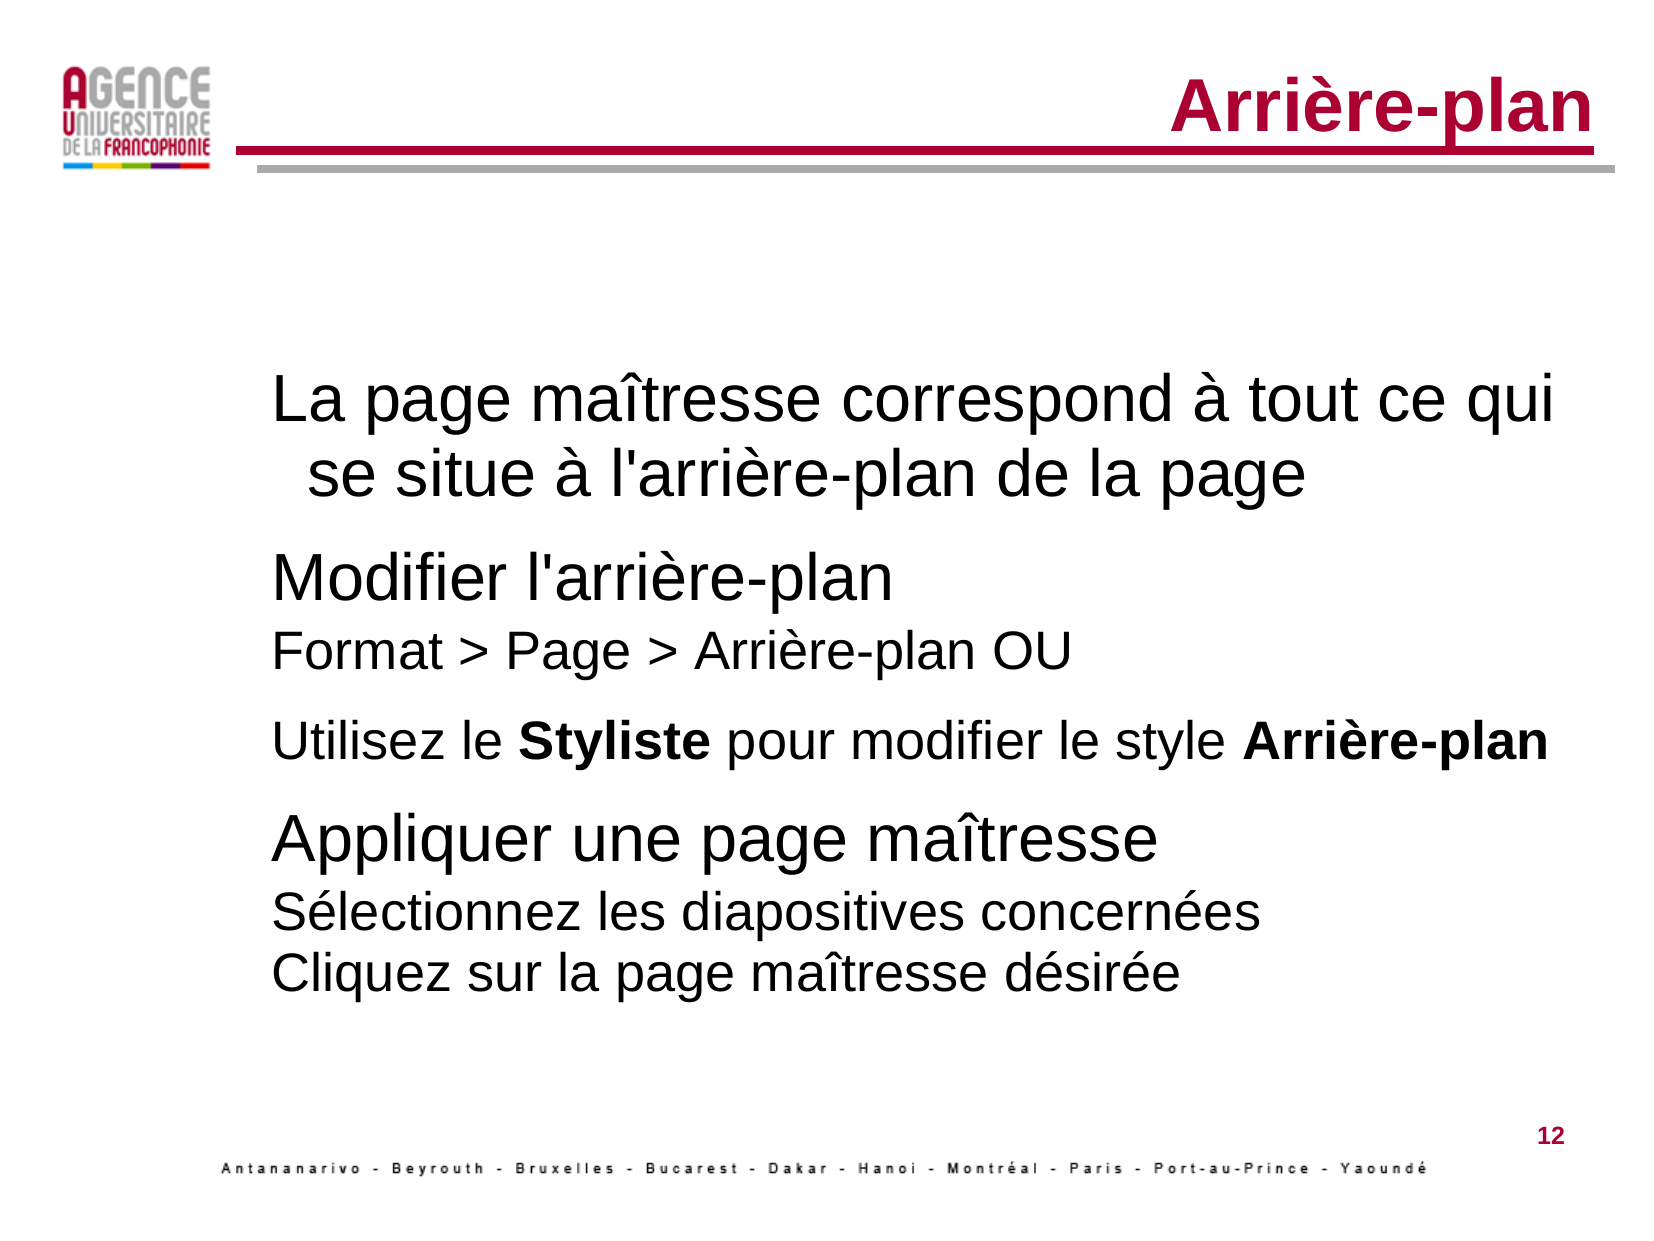

# Arrière-plan
La page maîtresse correspond à tout ce qui se situe à l'arrière-plan de la page
Modifier l'arrière-plan
Format > Page > Arrière-plan OU
Utilisez le Styliste pour modifier le style Arrière-plan
Appliquer une page maîtresse
Sélectionnez les diapositives concernées
Cliquez sur la page maîtresse désirée
12